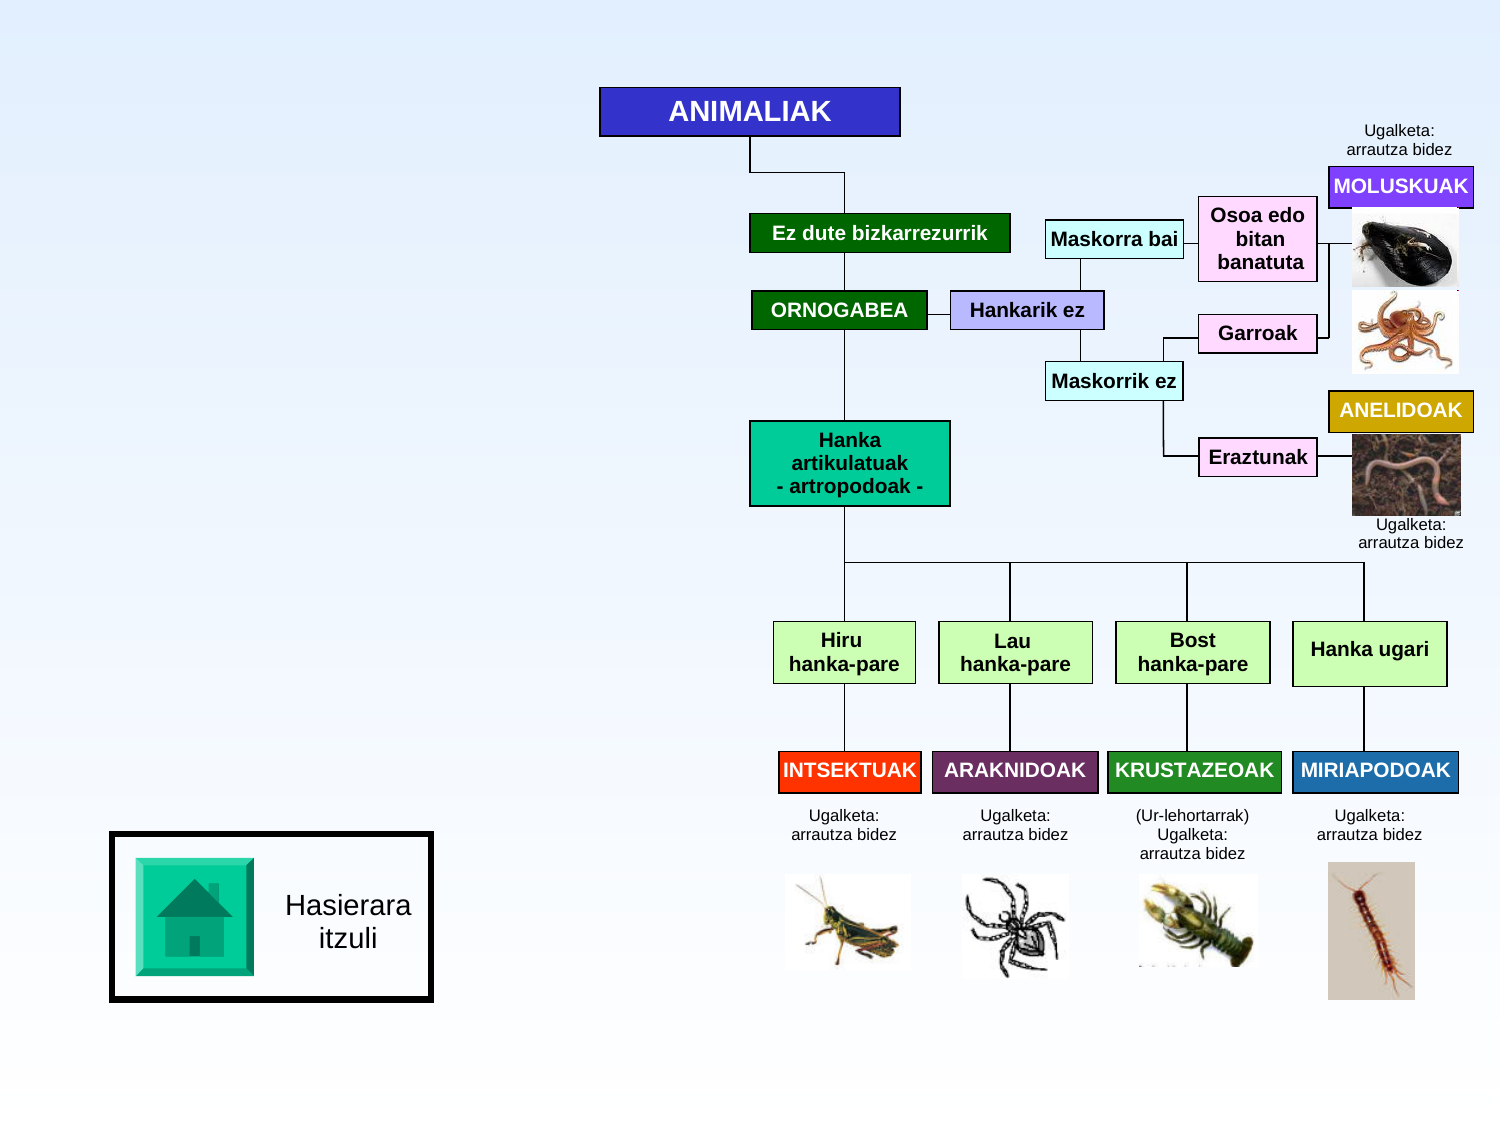

ANIMALIAK
Ugalketa:
arrautza bidez
MOLUSKUAK
Osoa edo
 bitan
 banatuta
Ez dute bizkarrezurrik
Maskorra bai
ORNOGABEA
Hankarik ez
Garroak
Maskorrik ez
ANELIDOAK
Hanka artikulatuak
- artropodoak -
Eraztunak
Ugalketa:
arrautza bidez
Hiru
hanka-pare
Lau
hanka-pare
Bost
hanka-pare
Hanka ugari
INTSEKTUAK
ARAKNIDOAK
KRUSTAZEOAK
MIRIAPODOAK
Ugalketa:
arrautza bidez
Ugalketa:
arrautza bidez
(Ur-lehortarrak)
Ugalketa:
arrautza bidez
Ugalketa:
arrautza bidez
Hasierara itzuli